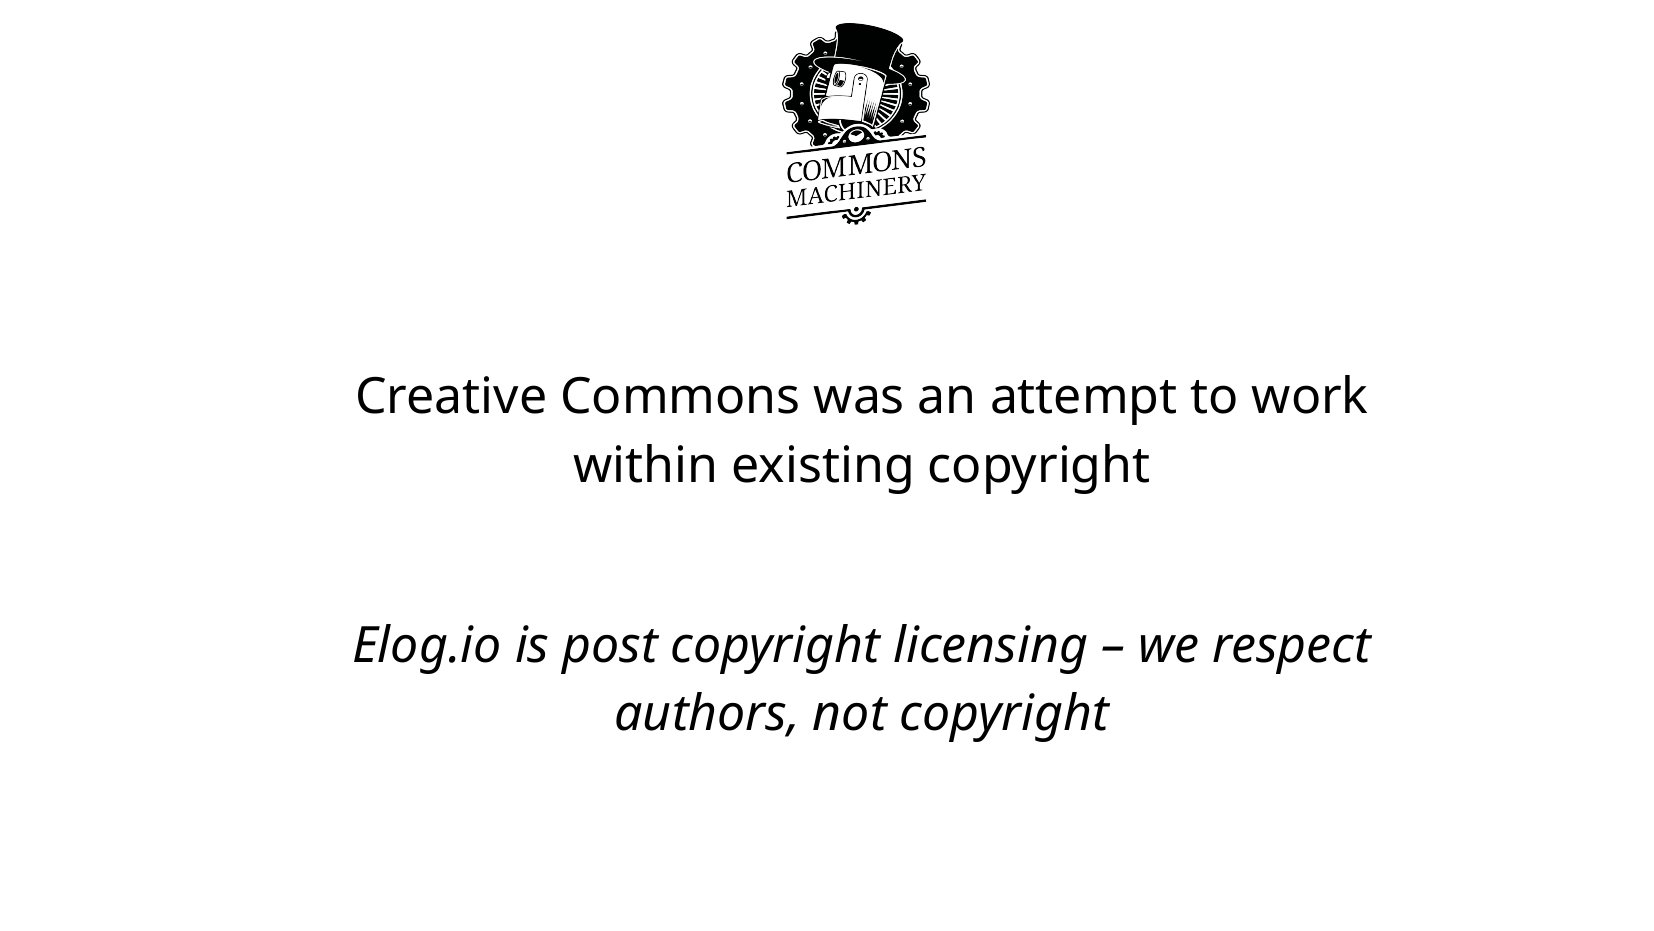

#
Creative Commons was an attempt to work
within existing copyright
Elog.io is post copyright licensing – we respect
authors, not copyright